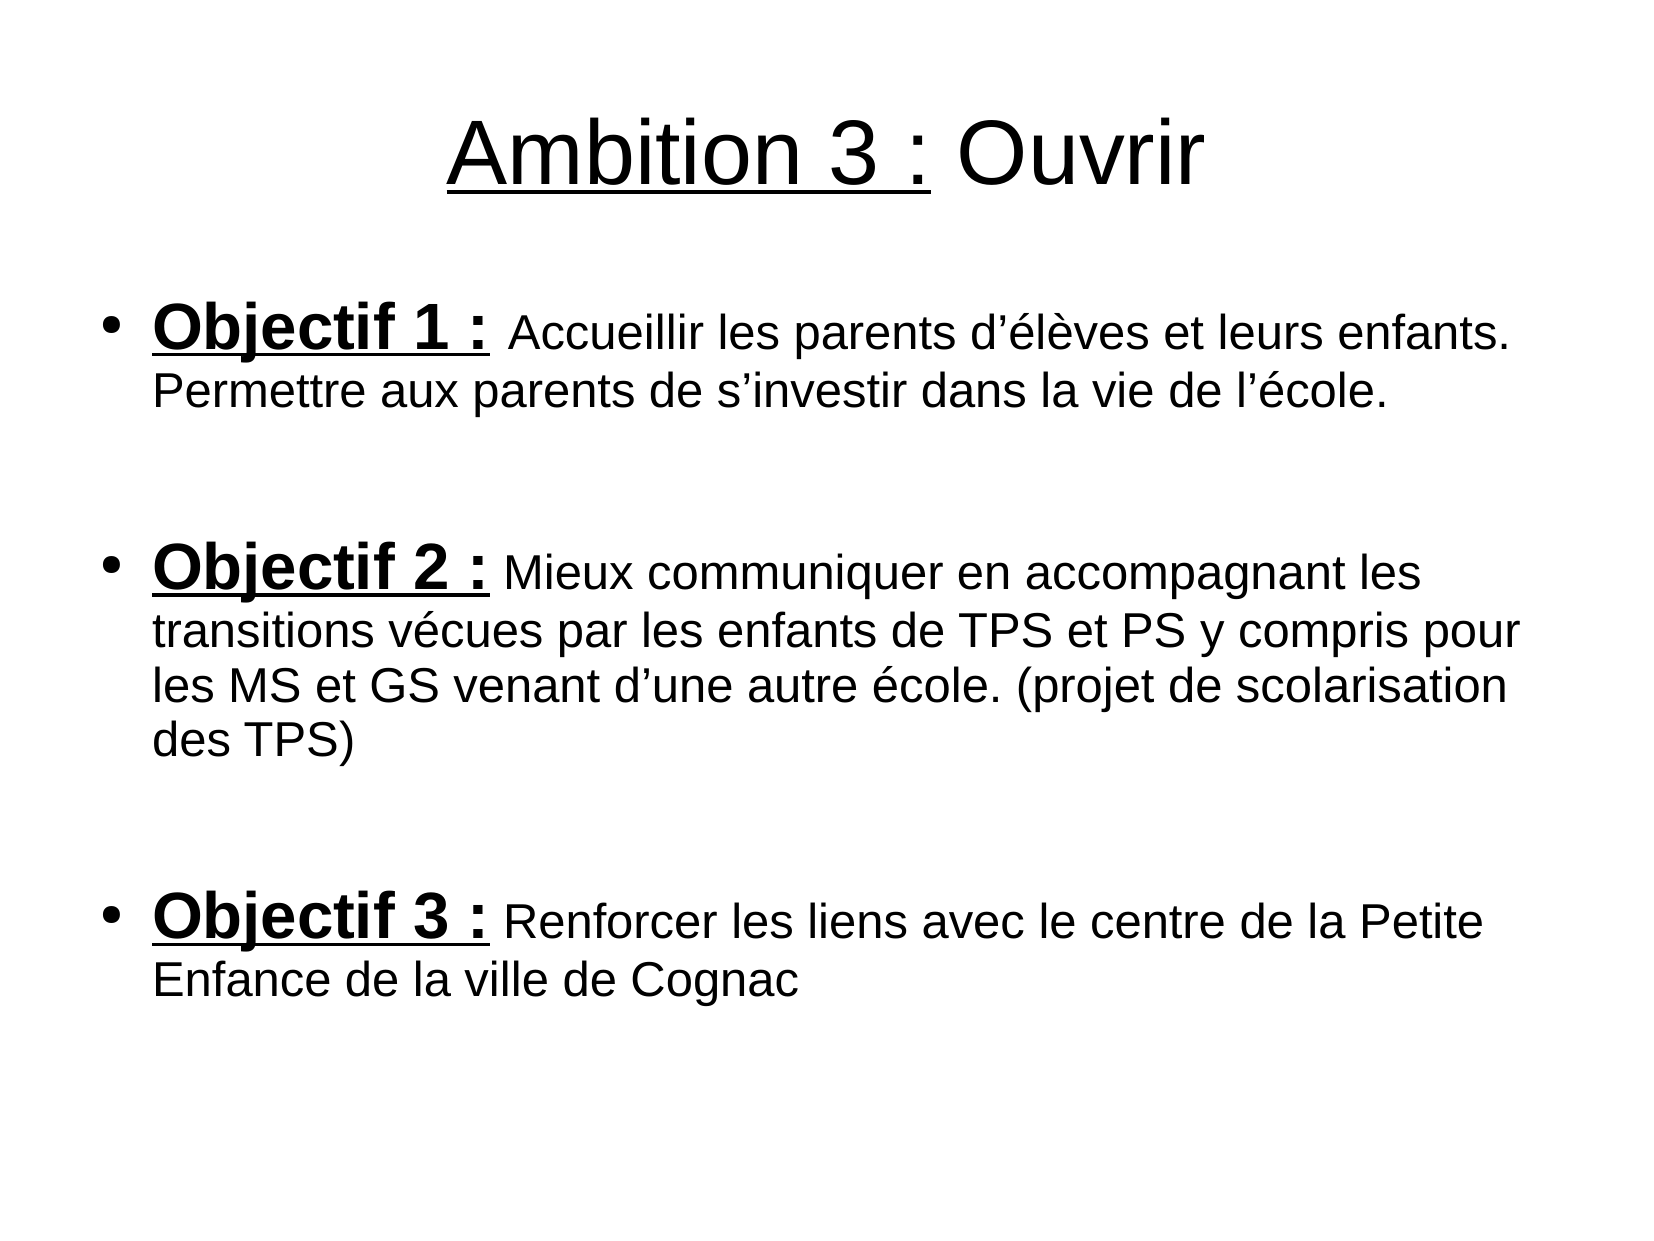

# Ambition 3 : Ouvrir
Objectif 1 : Accueillir les parents d’élèves et leurs enfants. Permettre aux parents de s’investir dans la vie de l’école.
Objectif 2 : Mieux communiquer en accompagnant les transitions vécues par les enfants de TPS et PS y compris pour les MS et GS venant d’une autre école. (projet de scolarisation des TPS)
Objectif 3 : Renforcer les liens avec le centre de la Petite Enfance de la ville de Cognac